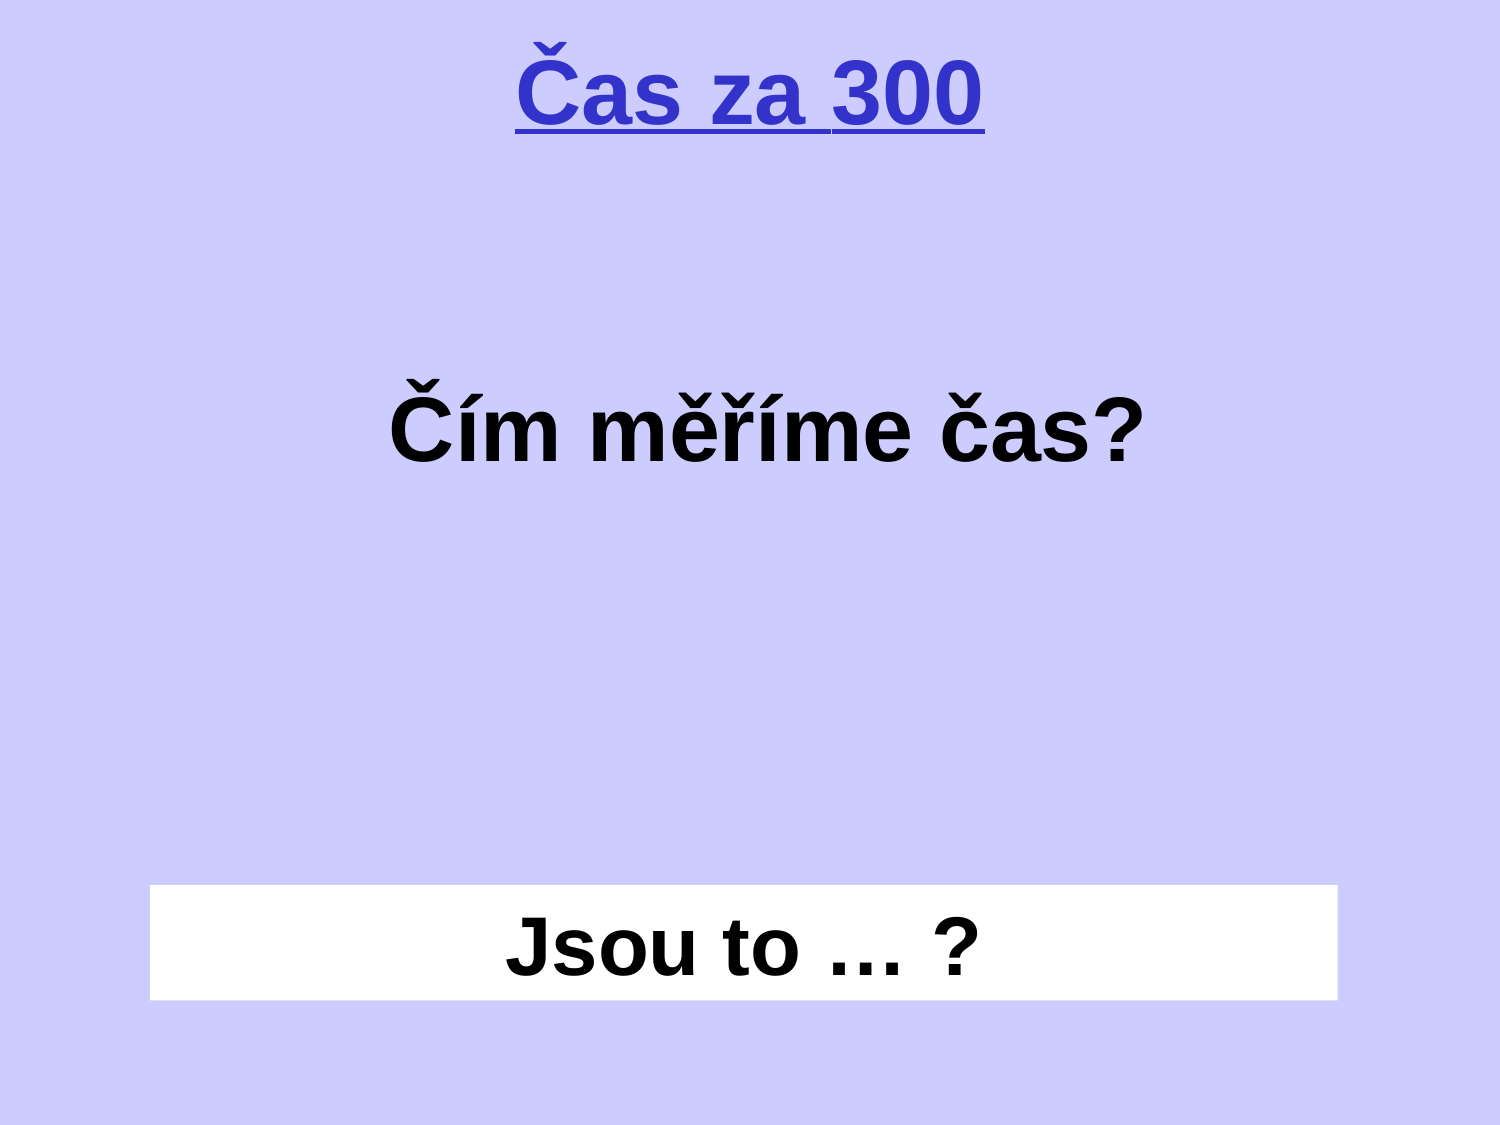

Čas za 300
Čím měříme čas?
Jsou to … ?